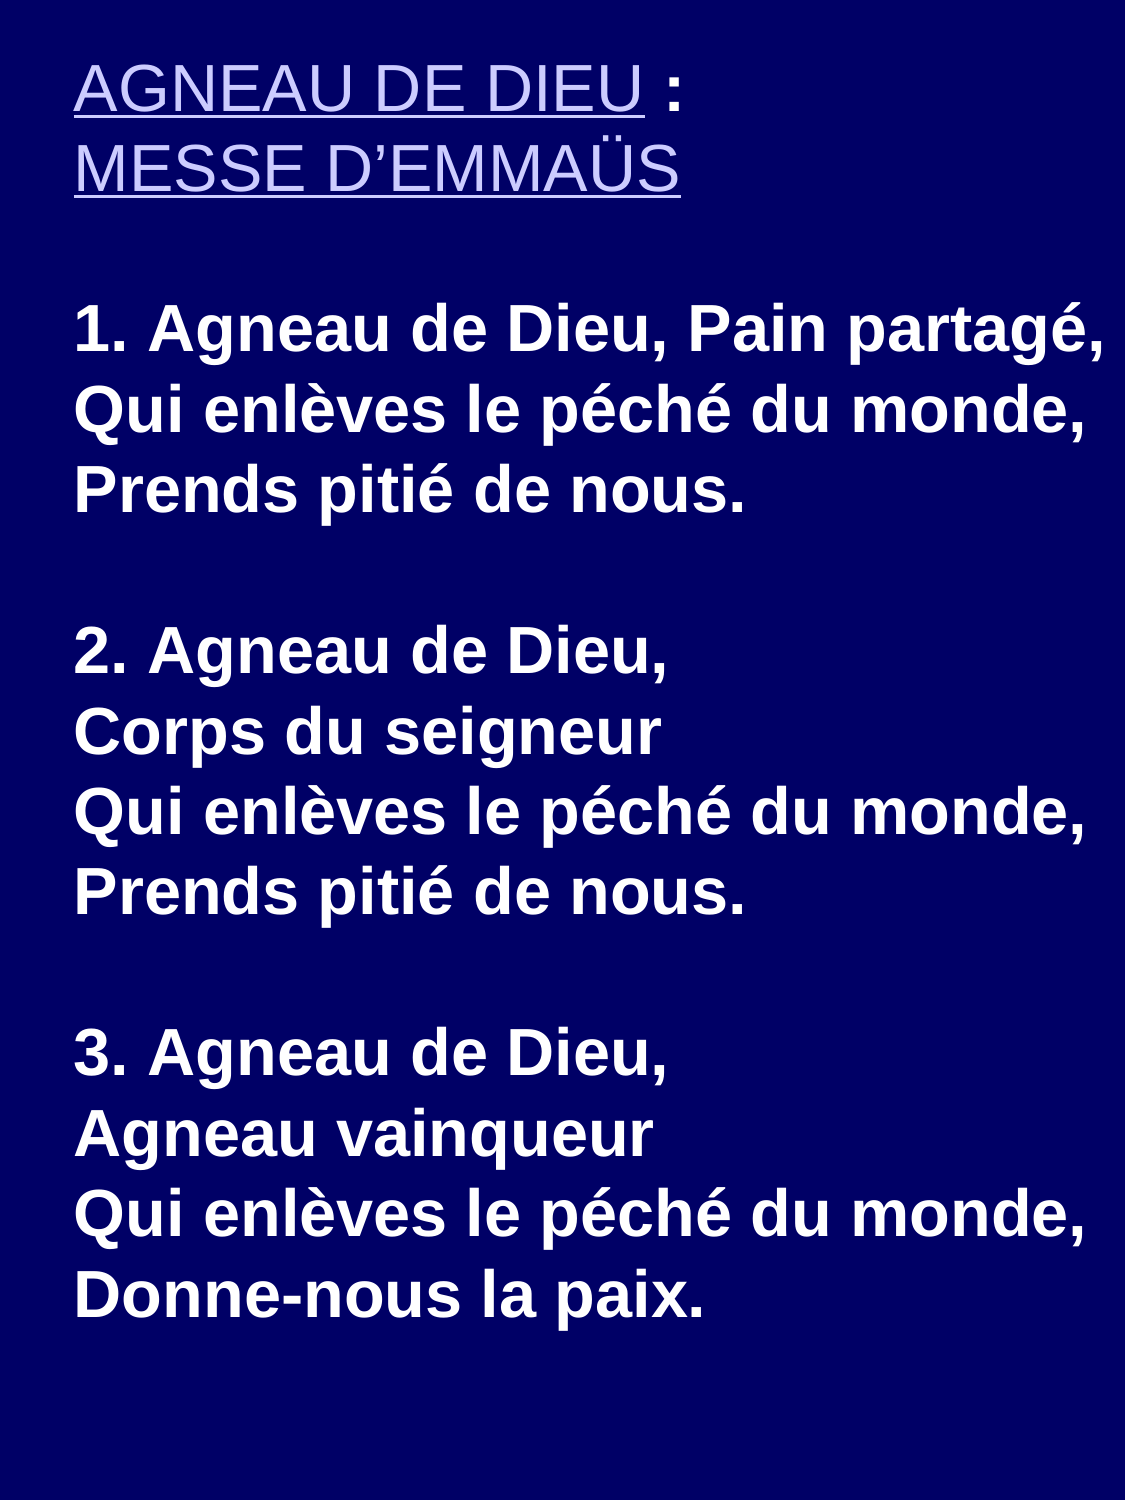

AGNEAU DE DIEU :
MESSE D’EMMAÜS
1. Agneau de Dieu, Pain partagé,
Qui enlèves le péché du monde,
Prends pitié de nous.
2. Agneau de Dieu,
Corps du seigneur
Qui enlèves le péché du monde,
Prends pitié de nous.
3. Agneau de Dieu,
Agneau vainqueur
Qui enlèves le péché du monde,
Donne-nous la paix.